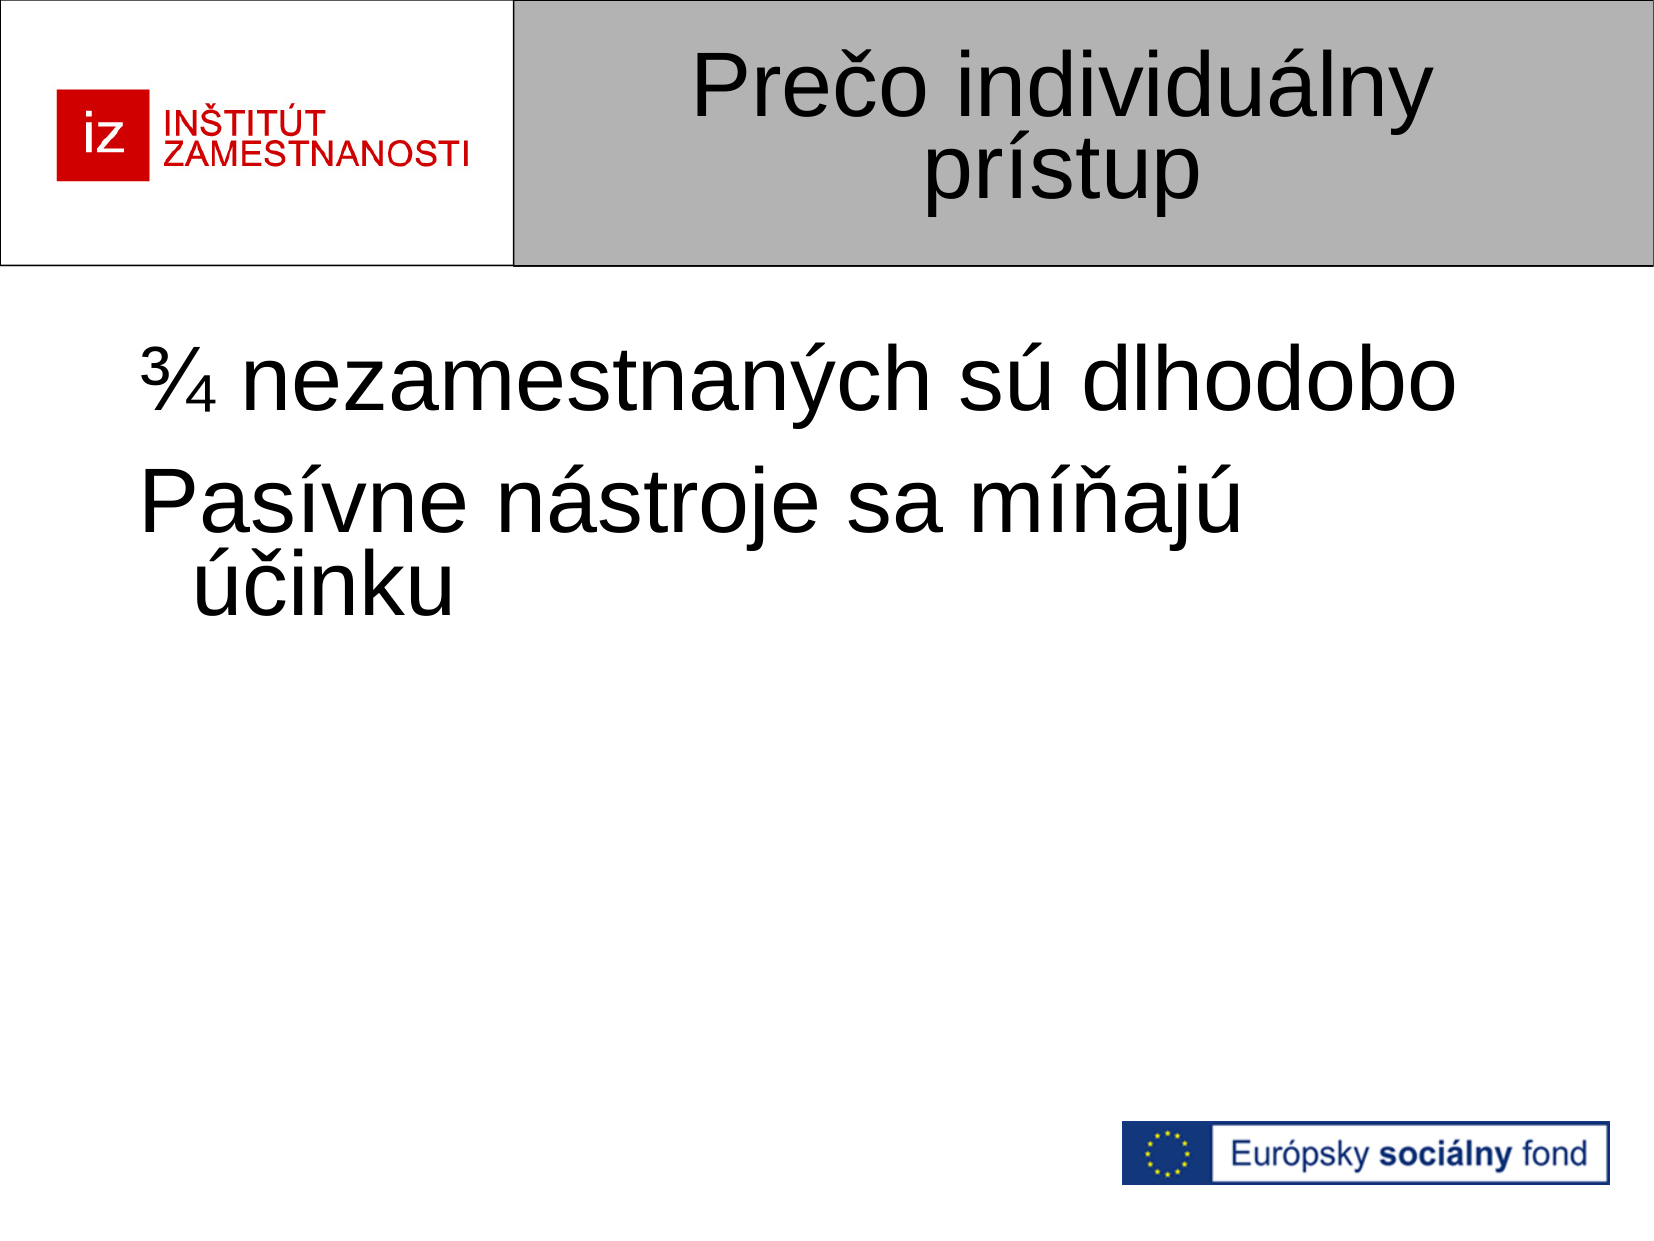

Prečo individuálny prístup
# ¾ nezamestnaných sú dlhodobo
Pasívne nástroje sa míňajú účinku